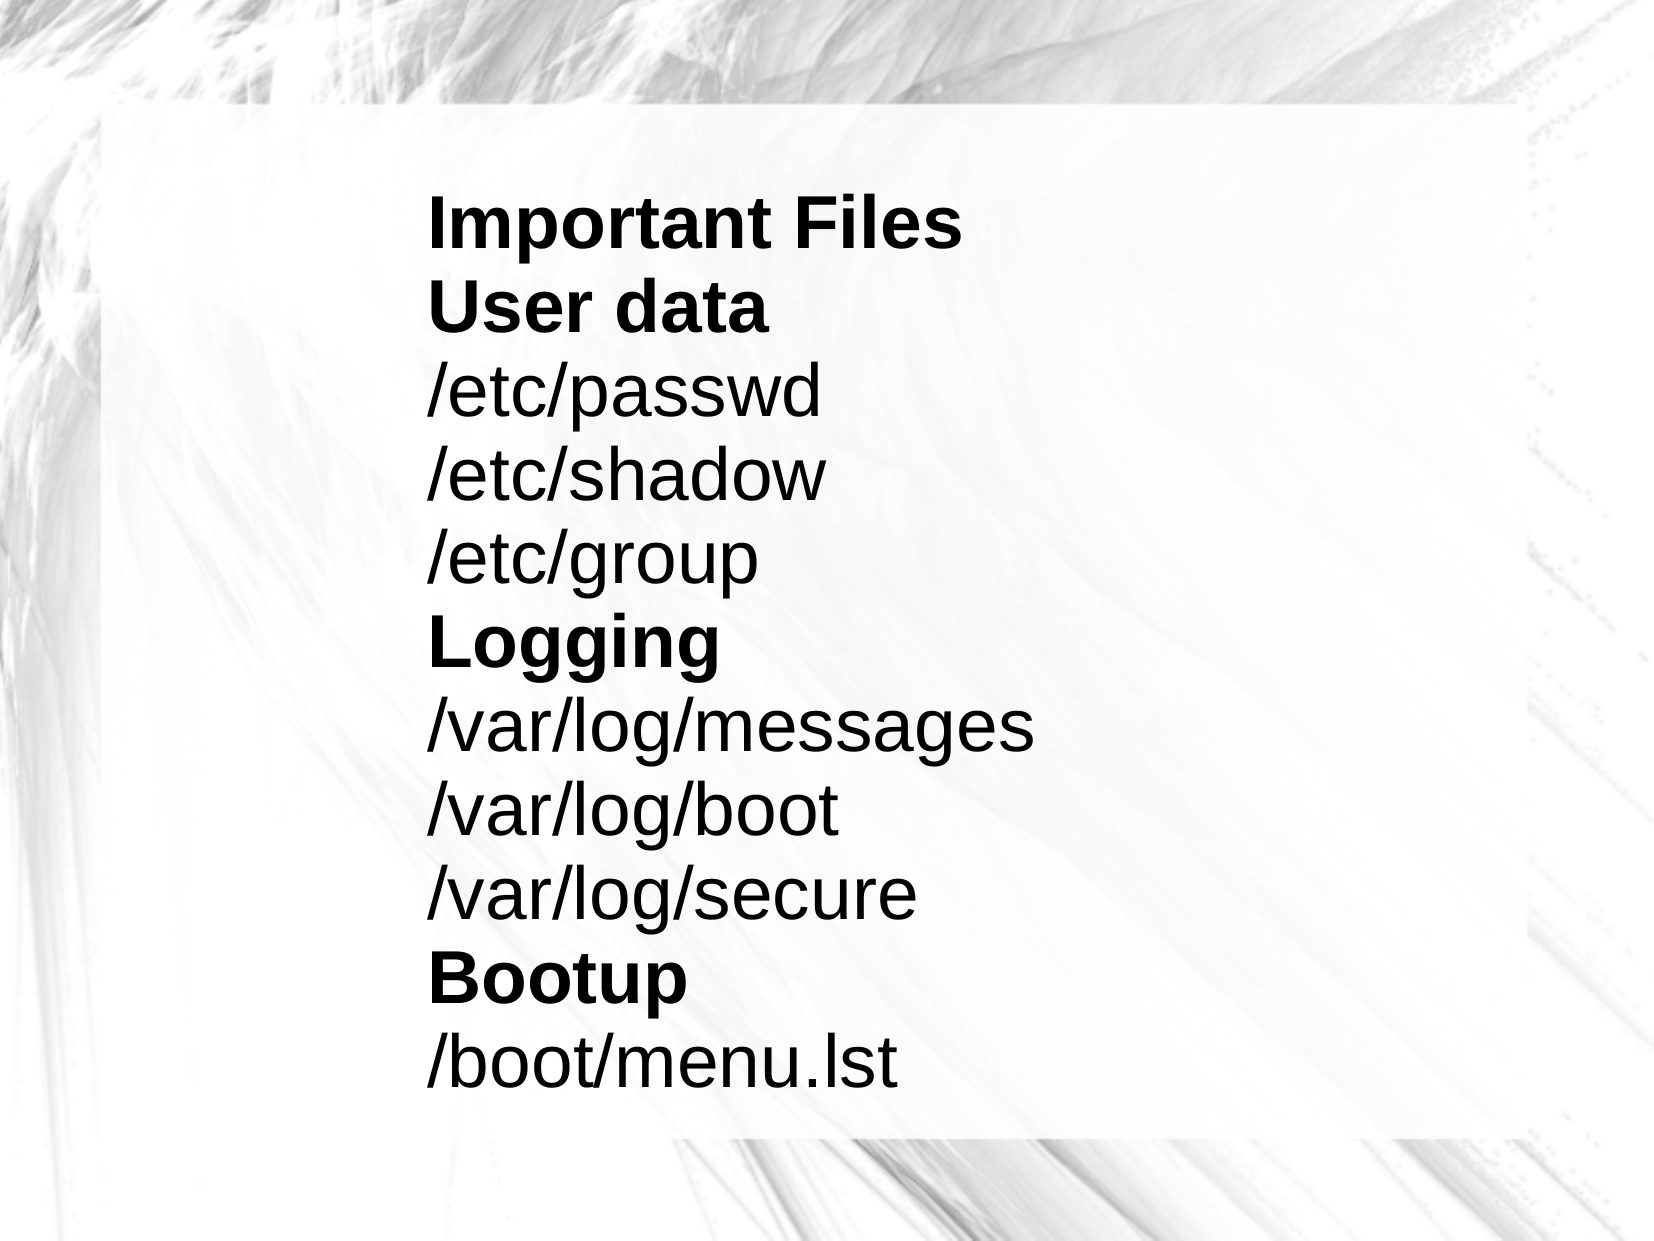

Important Files
User data
/etc/passwd
/etc/shadow
/etc/group
Logging
/var/log/messages
/var/log/boot
/var/log/secure
Bootup
/boot/menu.lst